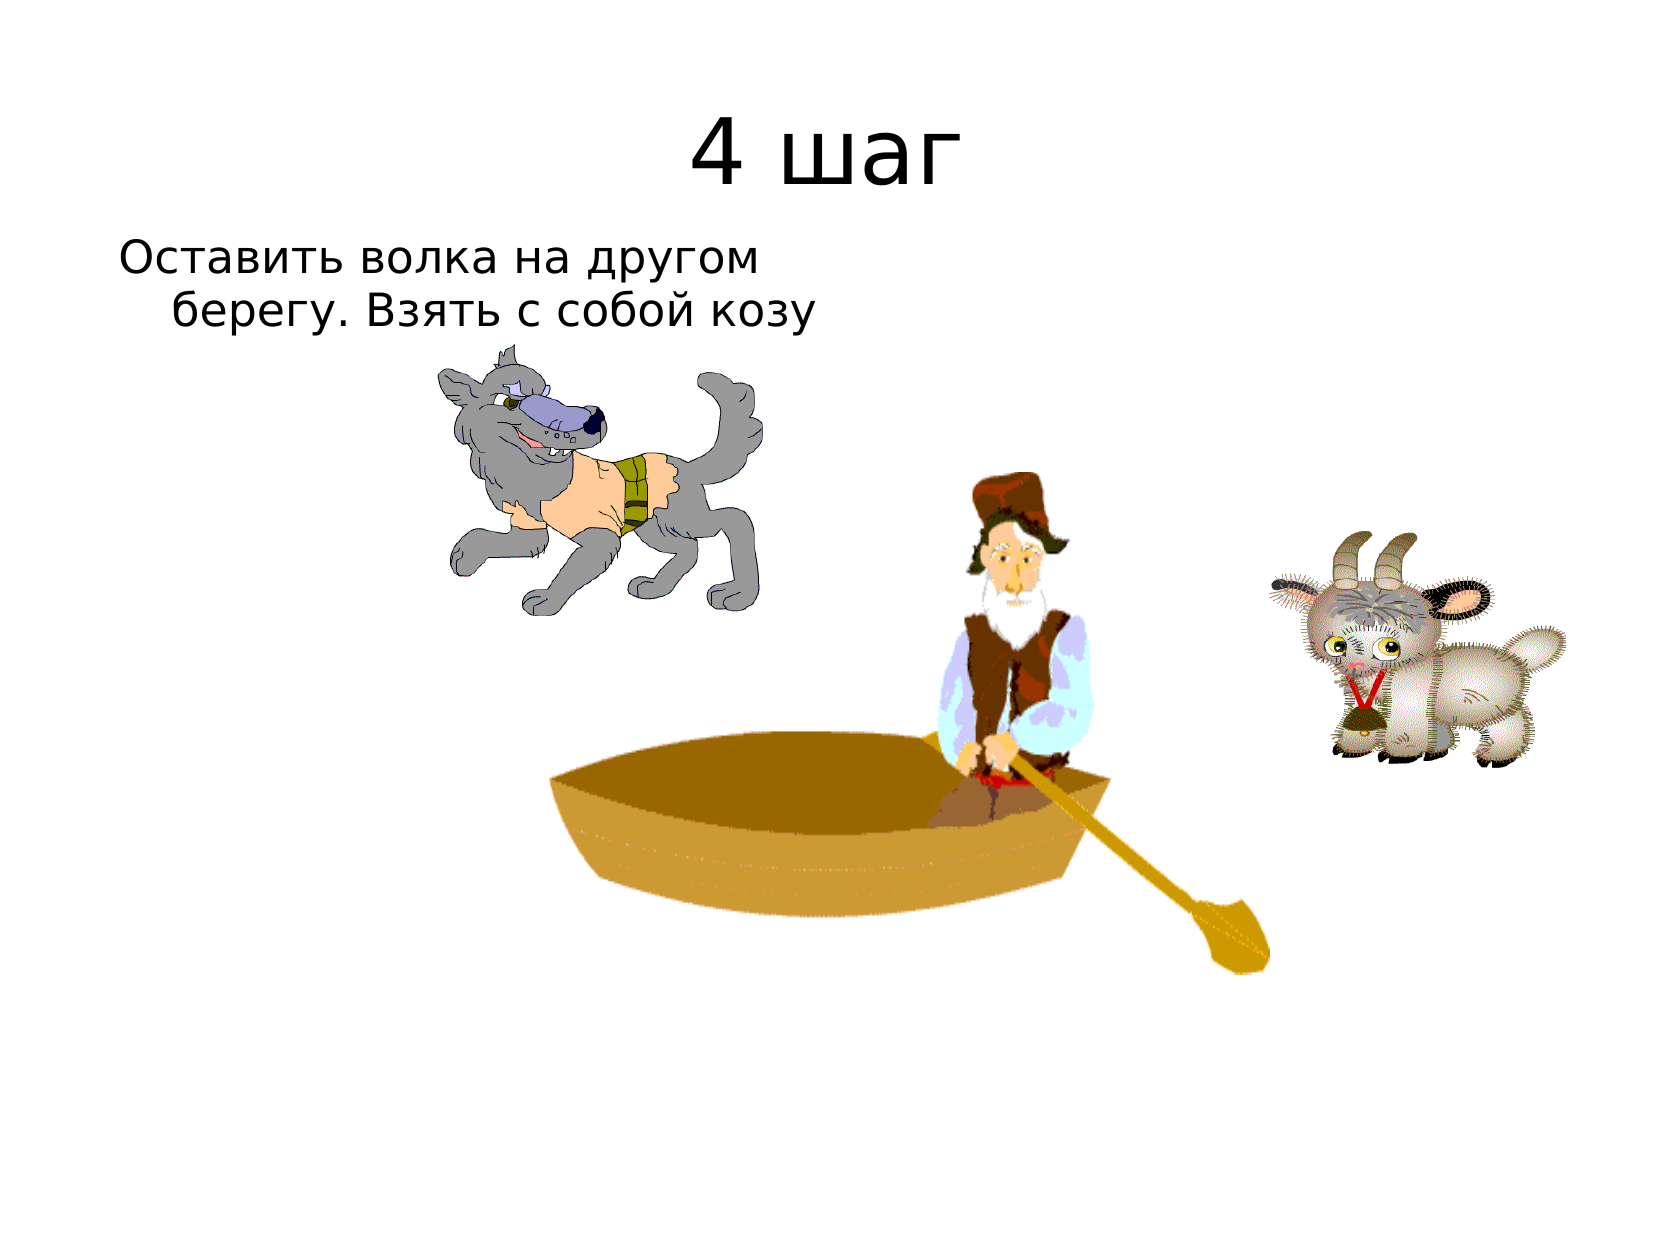

# 4 шаг
Оставить волка на другом берегу. Взять с собой козу